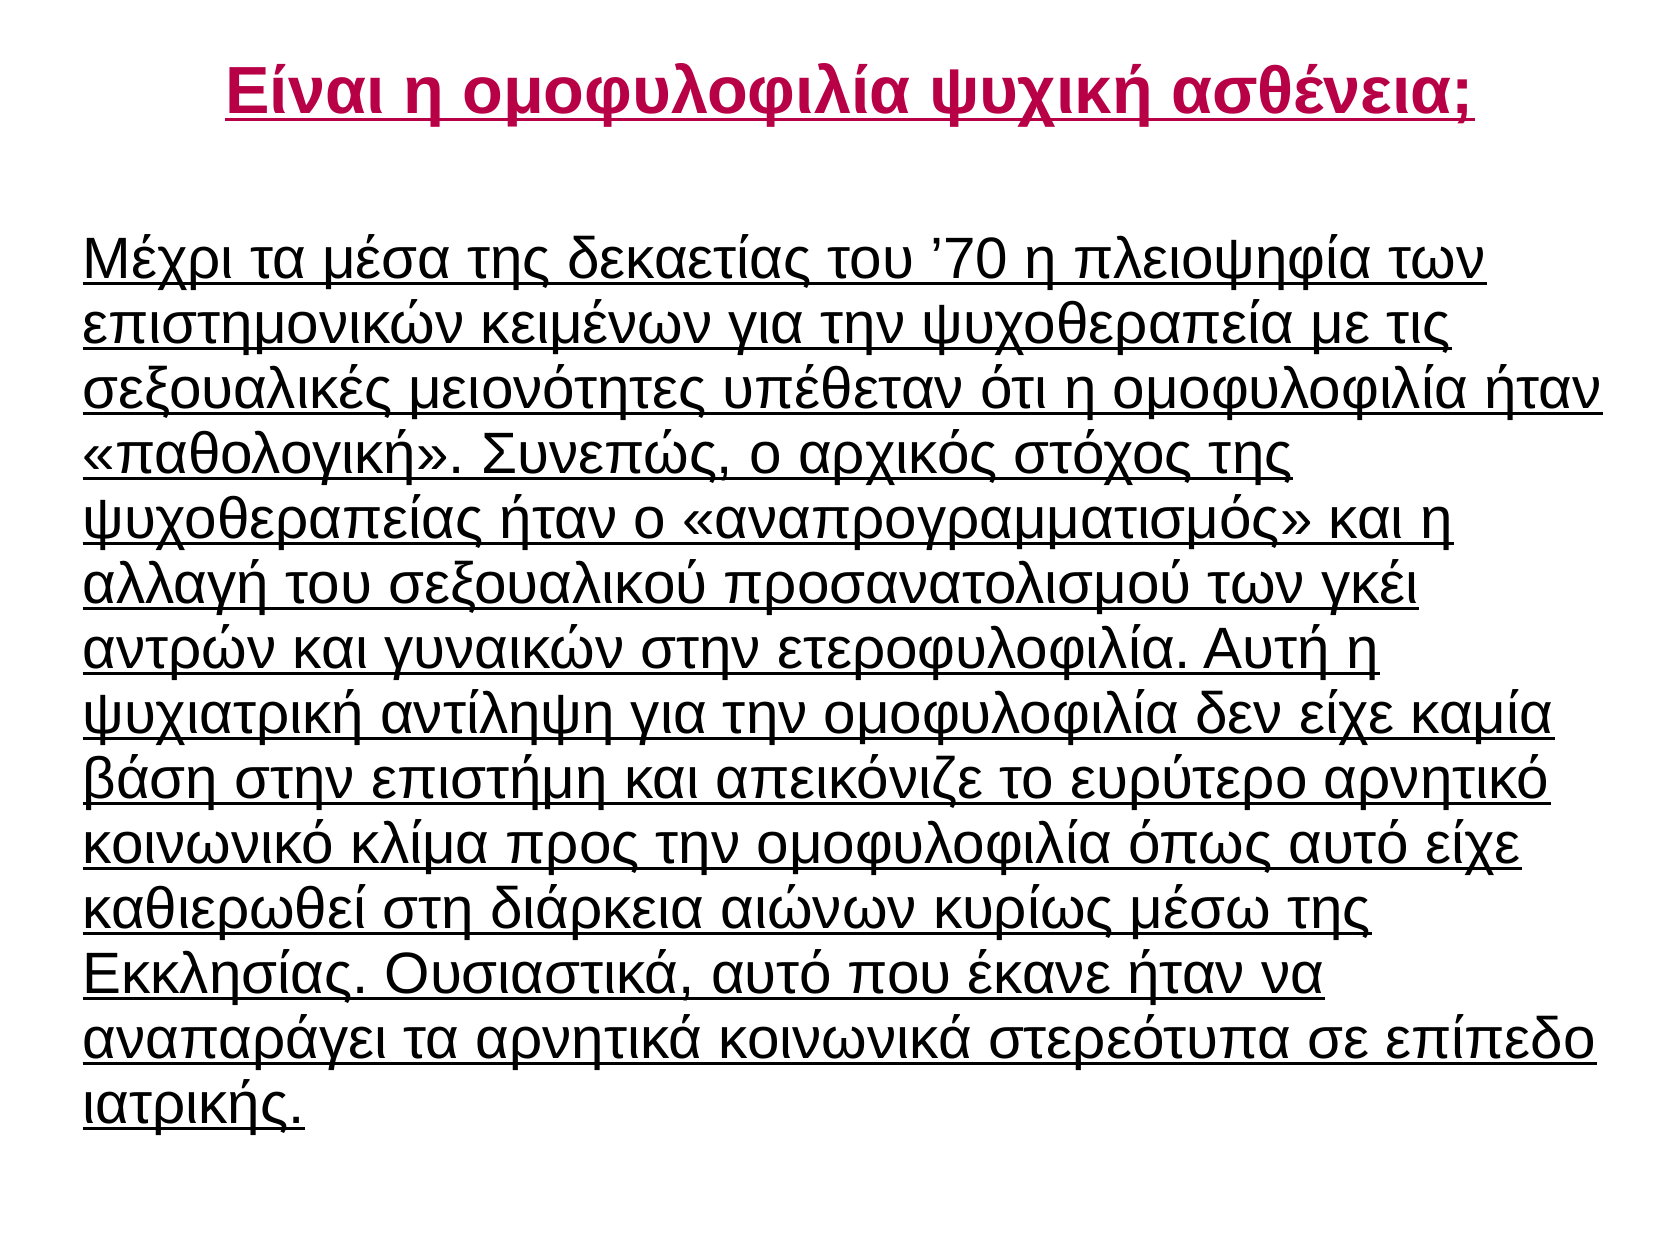

Είναι η ομοφυλοφιλία ψυχική ασθένεια;
#
Μέχρι τα μέσα της δεκαετίας του ’70 η πλειοψηφία των επιστημονικών κειμένων για την ψυχοθεραπεία με τις σεξουαλικές μειονότητες υπέθεταν ότι η ομοφυλοφιλία ήταν «παθολογική». Συνεπώς, ο αρχικός στόχος της ψυχοθεραπείας ήταν ο «αναπρογραμματισμός» και η αλλαγή του σεξουαλικού προσανατολισμού των γκέι αντρών και γυναικών στην ετεροφυλοφιλία. Αυτή η ψυχιατρική αντίληψη για την ομοφυλοφιλία δεν είχε καμία βάση στην επιστήμη και απεικόνιζε το ευρύτερο αρνητικό κοινωνικό κλίμα προς την ομοφυλοφιλία όπως αυτό είχε καθιερωθεί στη διάρκεια αιώνων κυρίως μέσω της Εκκλησίας. Ουσιαστικά, αυτό που έκανε ήταν να αναπαράγει τα αρνητικά κοινωνικά στερεότυπα σε επίπεδο ιατρικής.